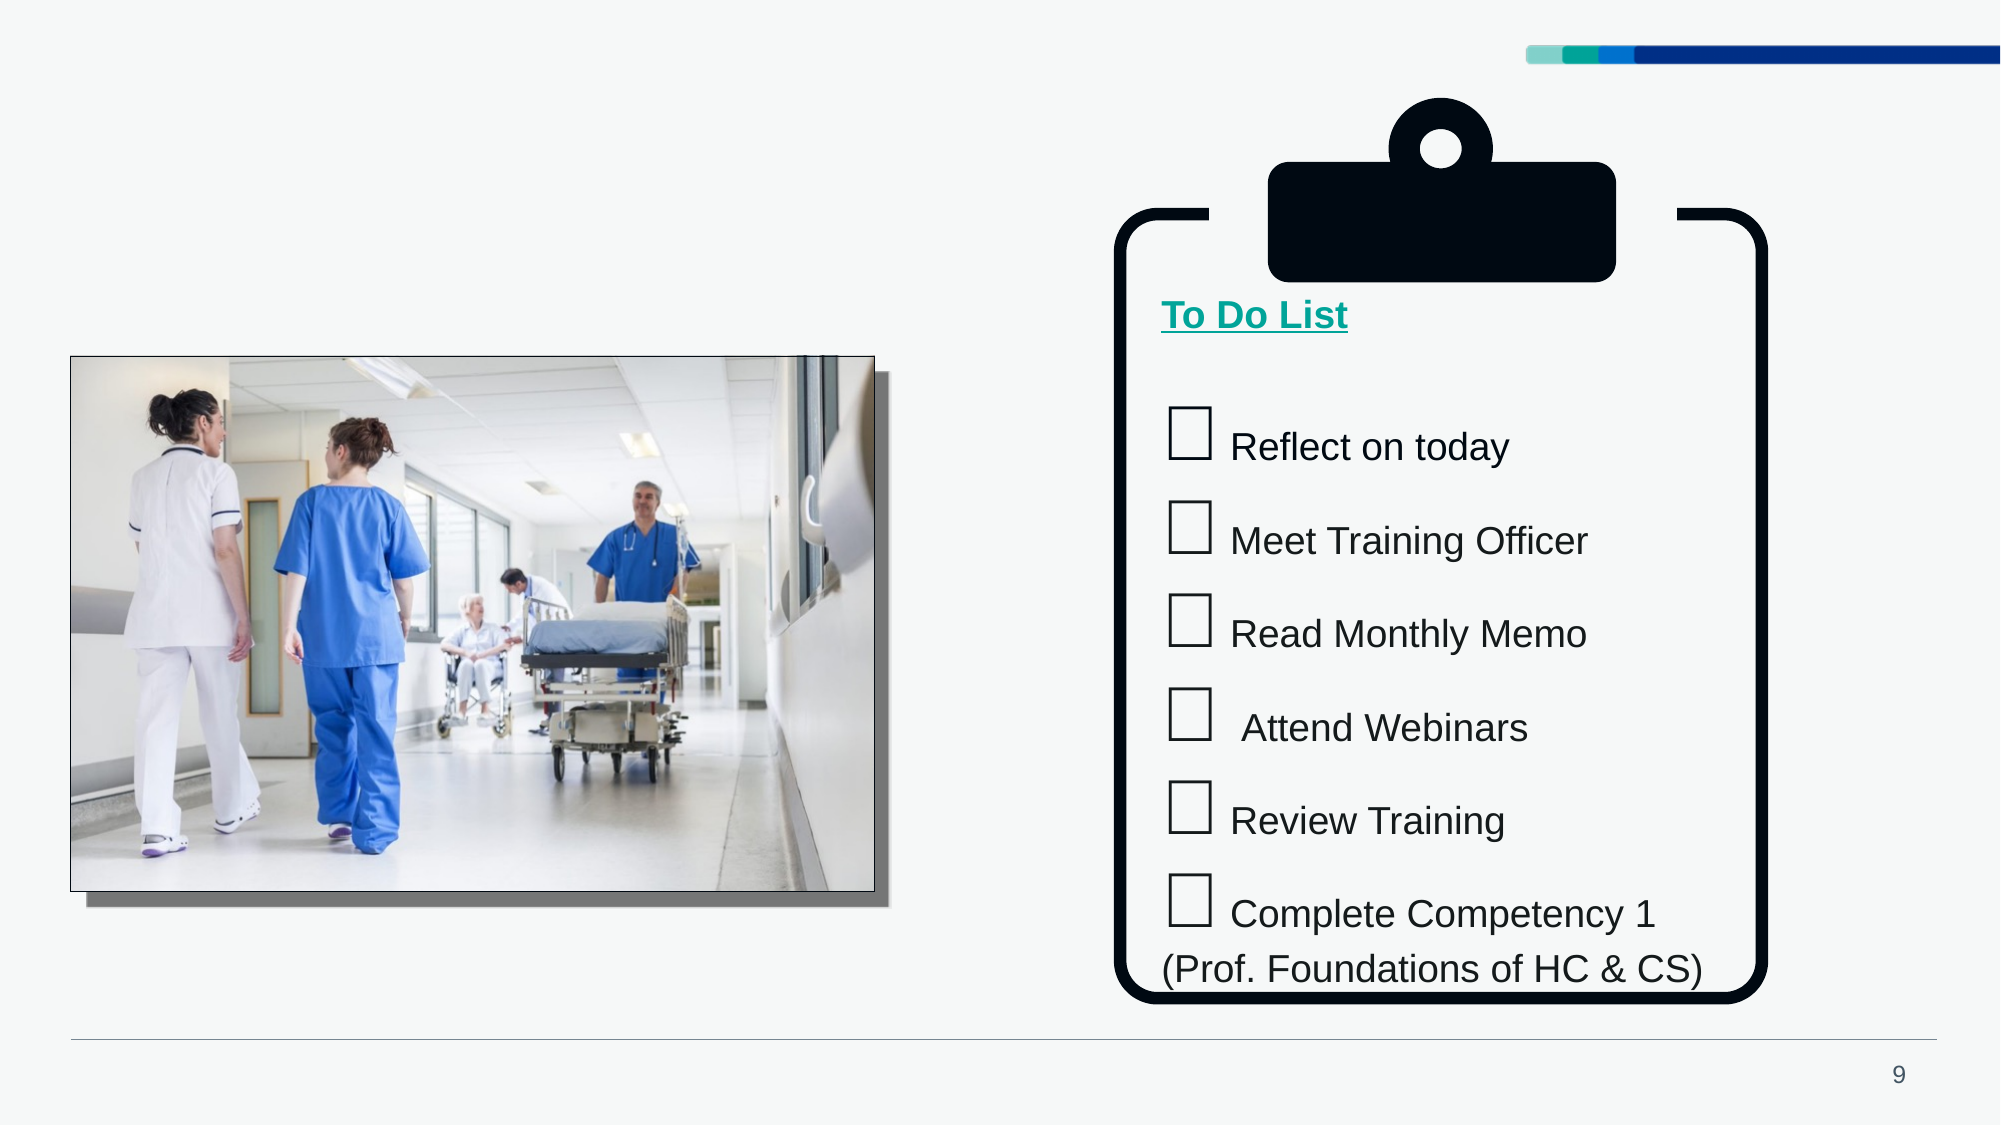

To Do List
 Reflect on today
 Meet Training Officer
 Read Monthly Memo
 Attend Webinars
 Review Training
 Complete Competency 1
(Prof. Foundations of HC & CS)
# Your to do list…